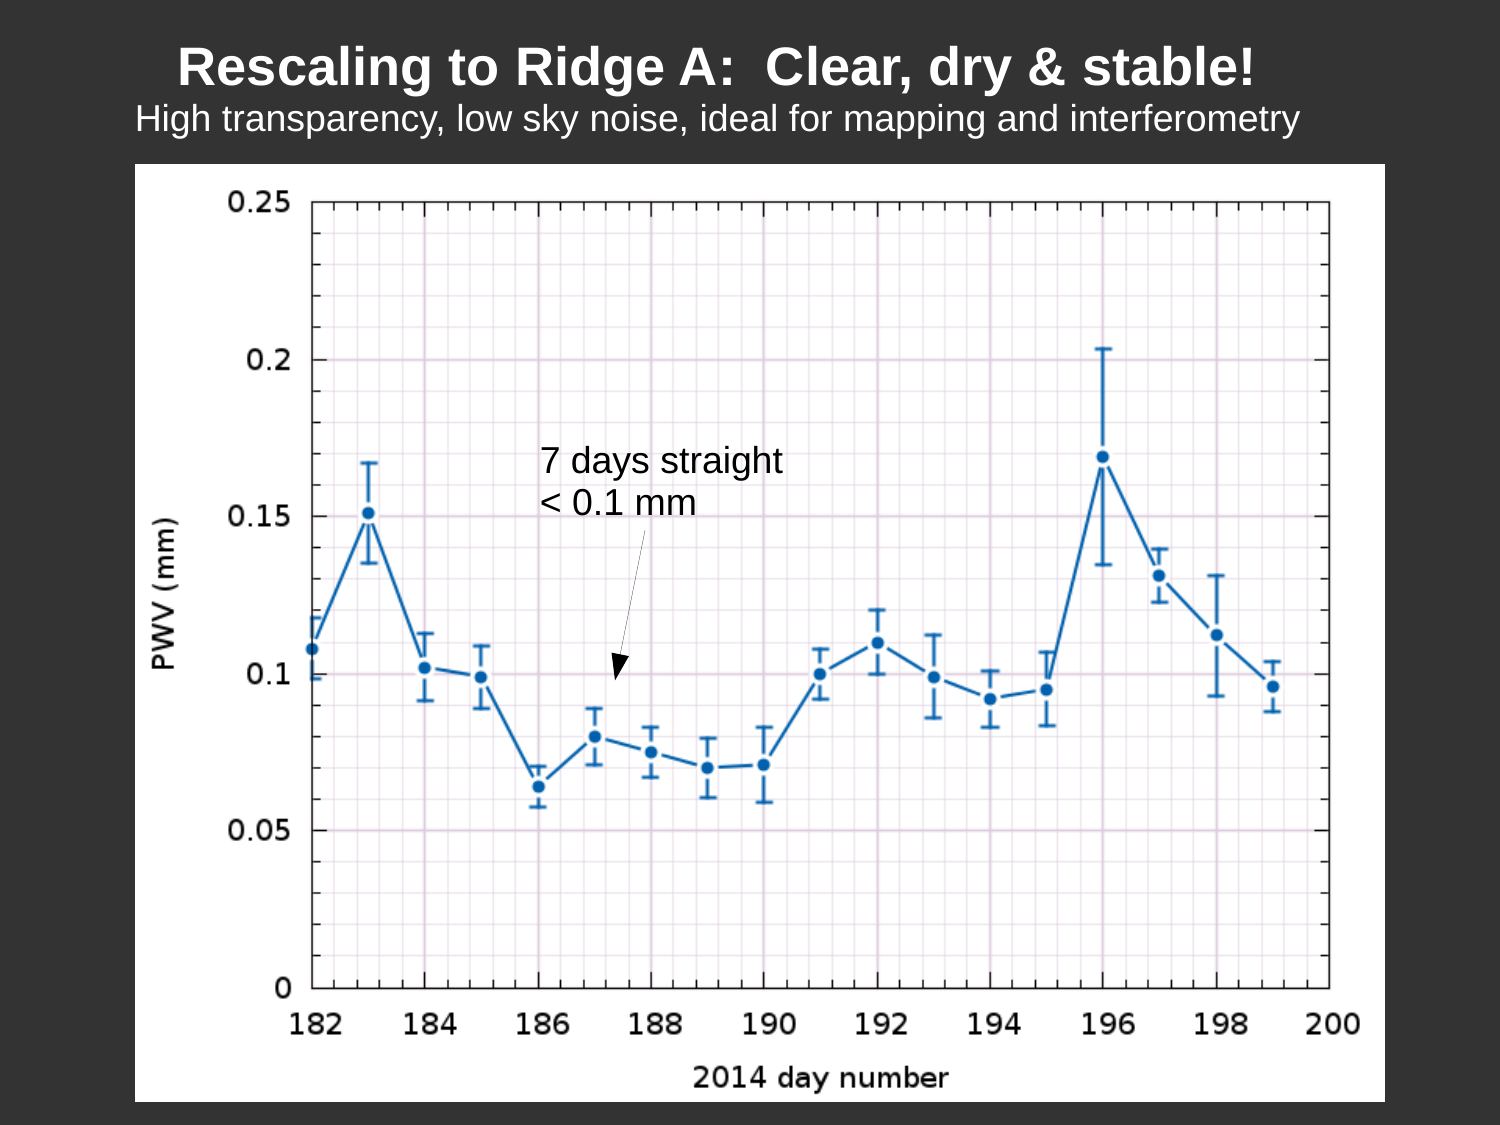

Rescaling to Ridge A: Clear, dry & stable!
High transparency, low sky noise, ideal for mapping and interferometry
7 days straight
< 0.1 mm